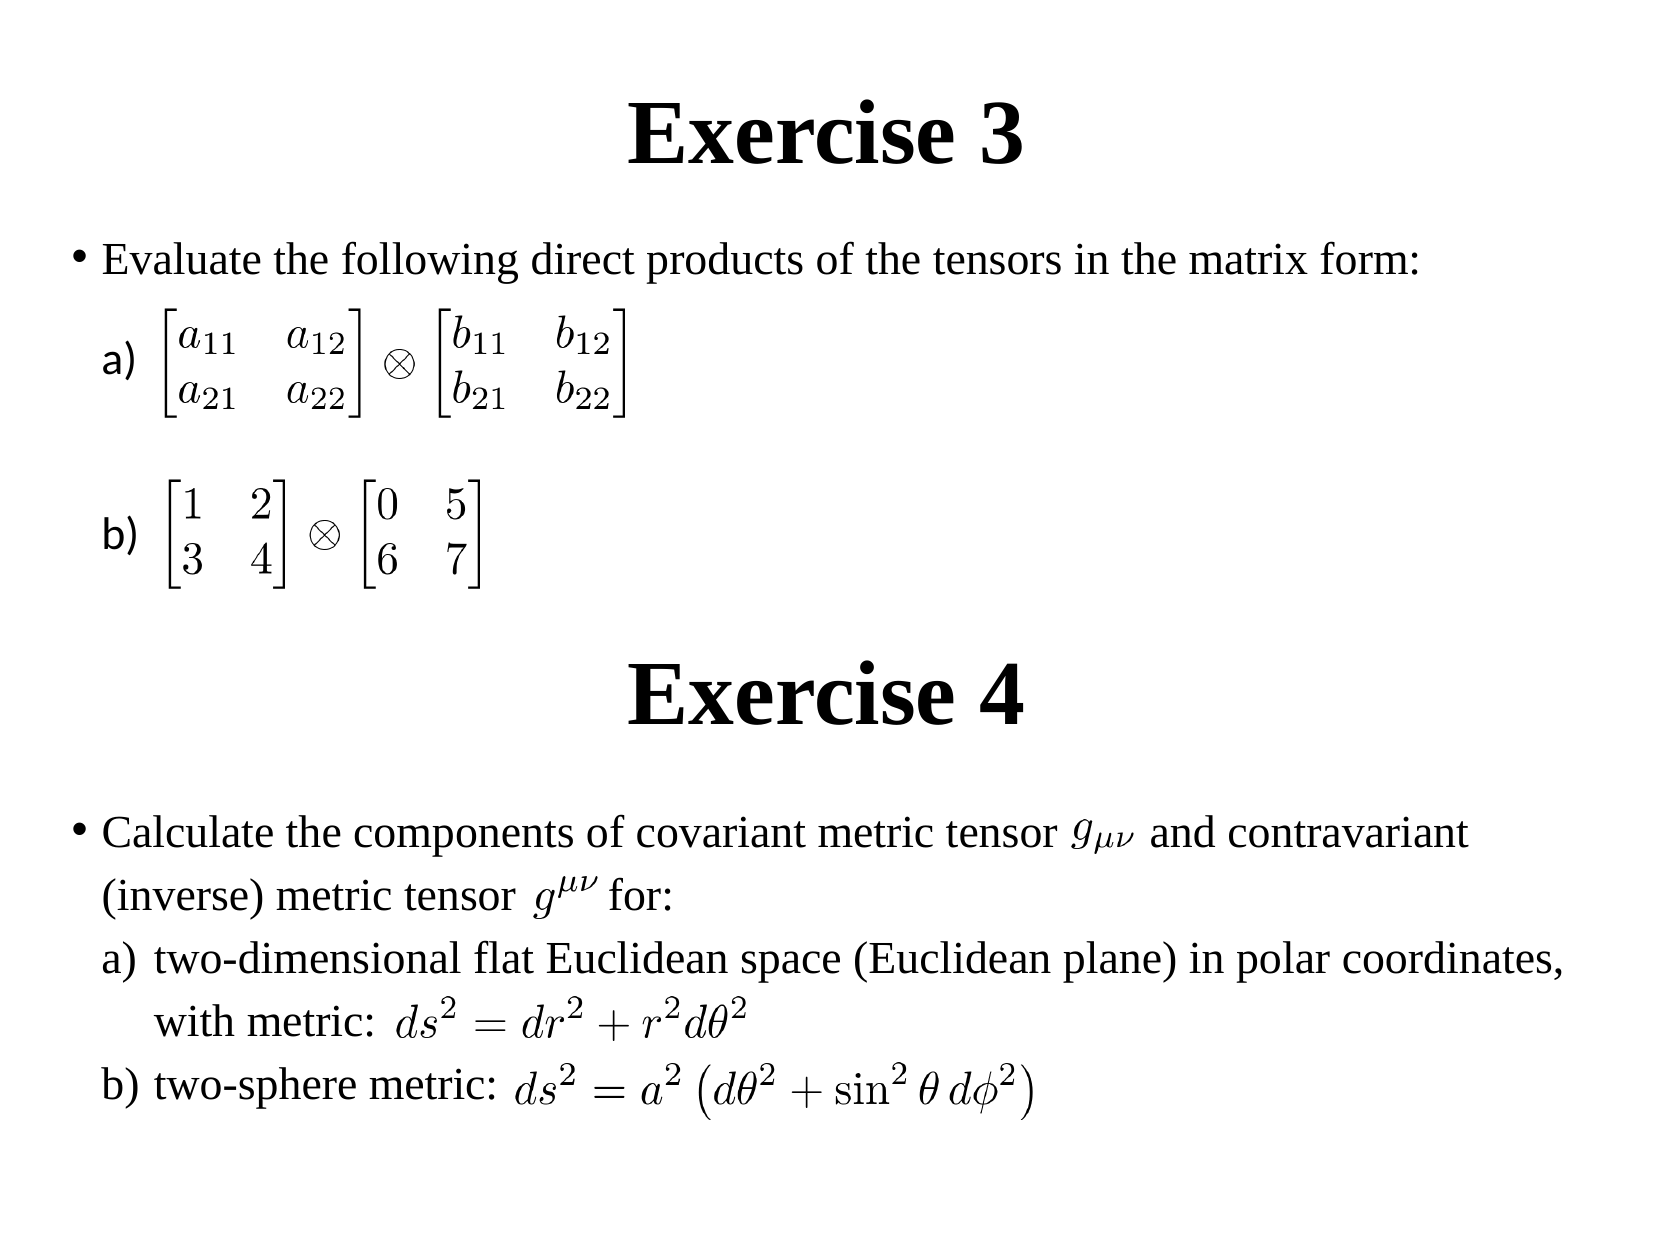

Exercise 3
# Evaluate the following direct products of the tensors in the matrix form:
Exercise 4
Calculate the components of covariant metric tensor and contravariant (inverse) metric tensor for:
two-dimensional flat Euclidean space (Euclidean plane) in polar coordinates, with metric:
two-sphere metric: